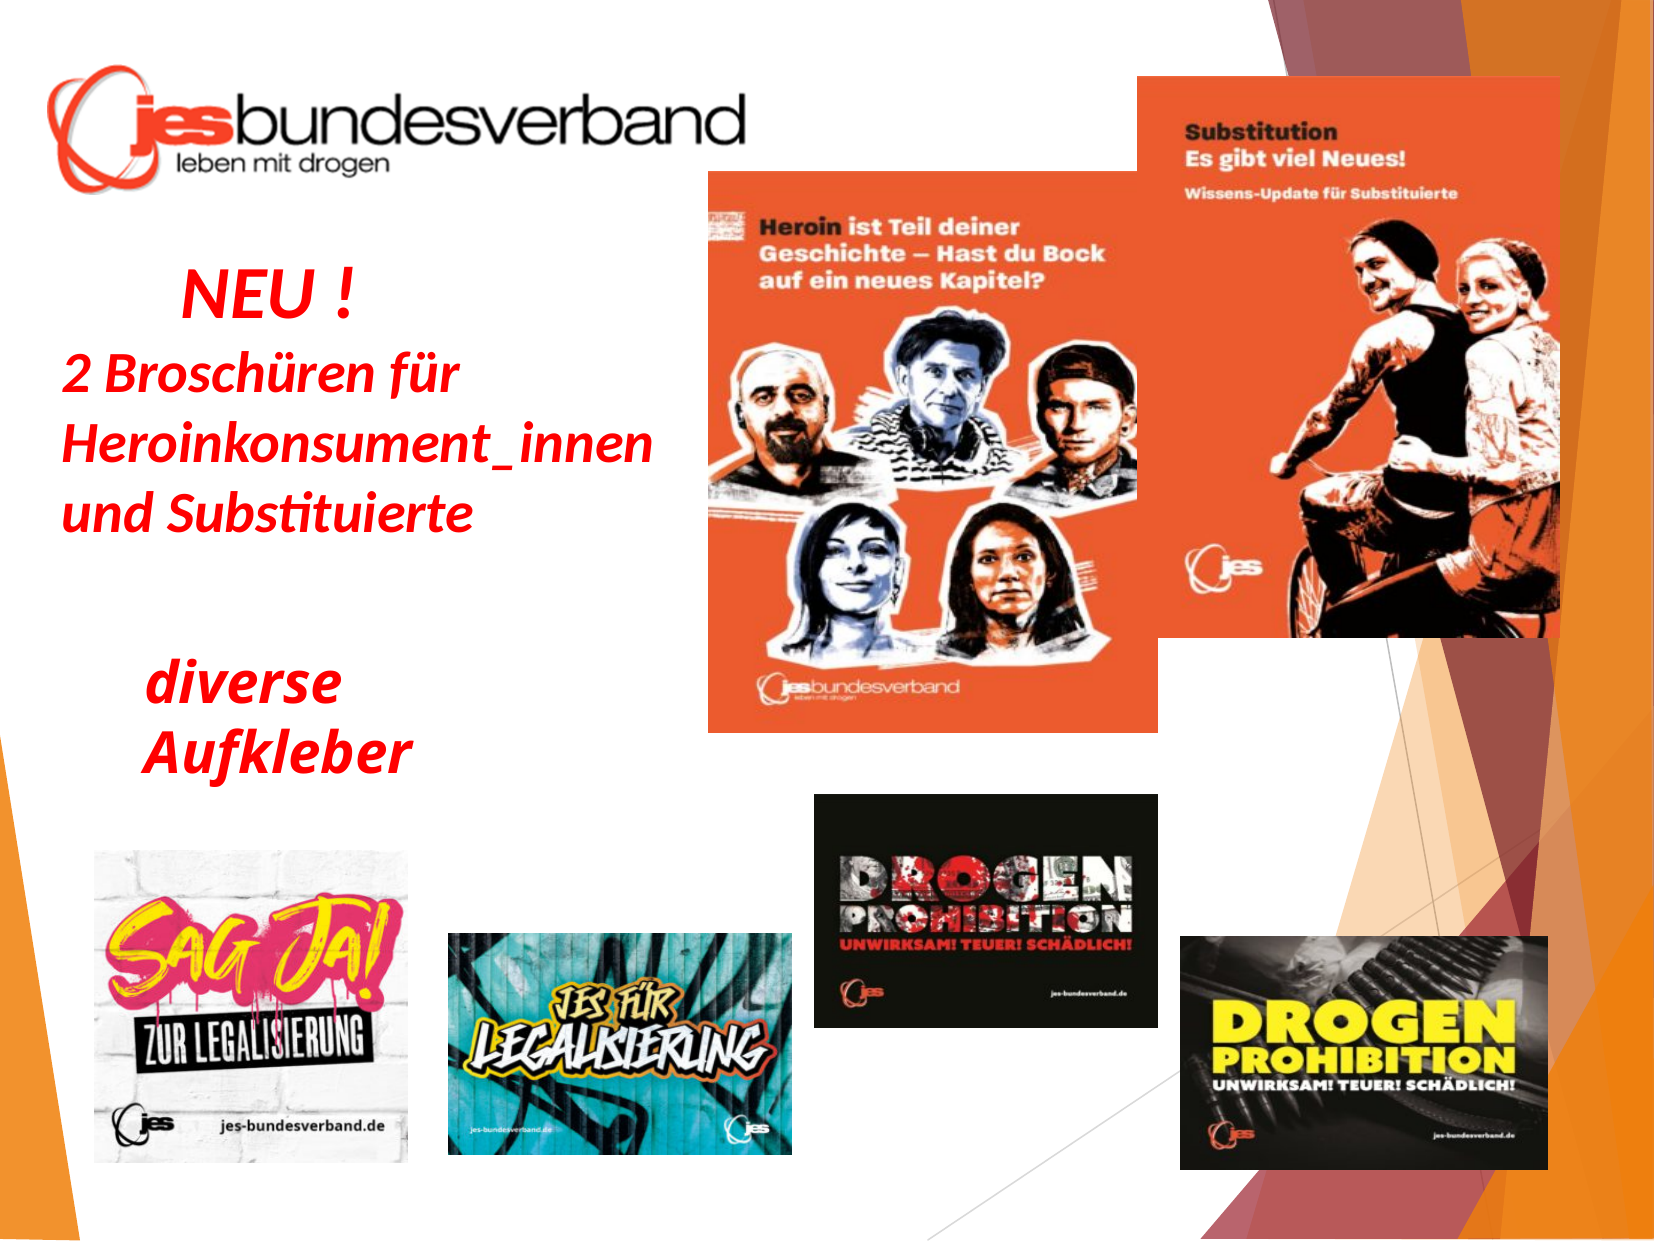

NEU !
2 Broschüren für Heroinkonsument_innen und Substituierte
diverse Aufkleber